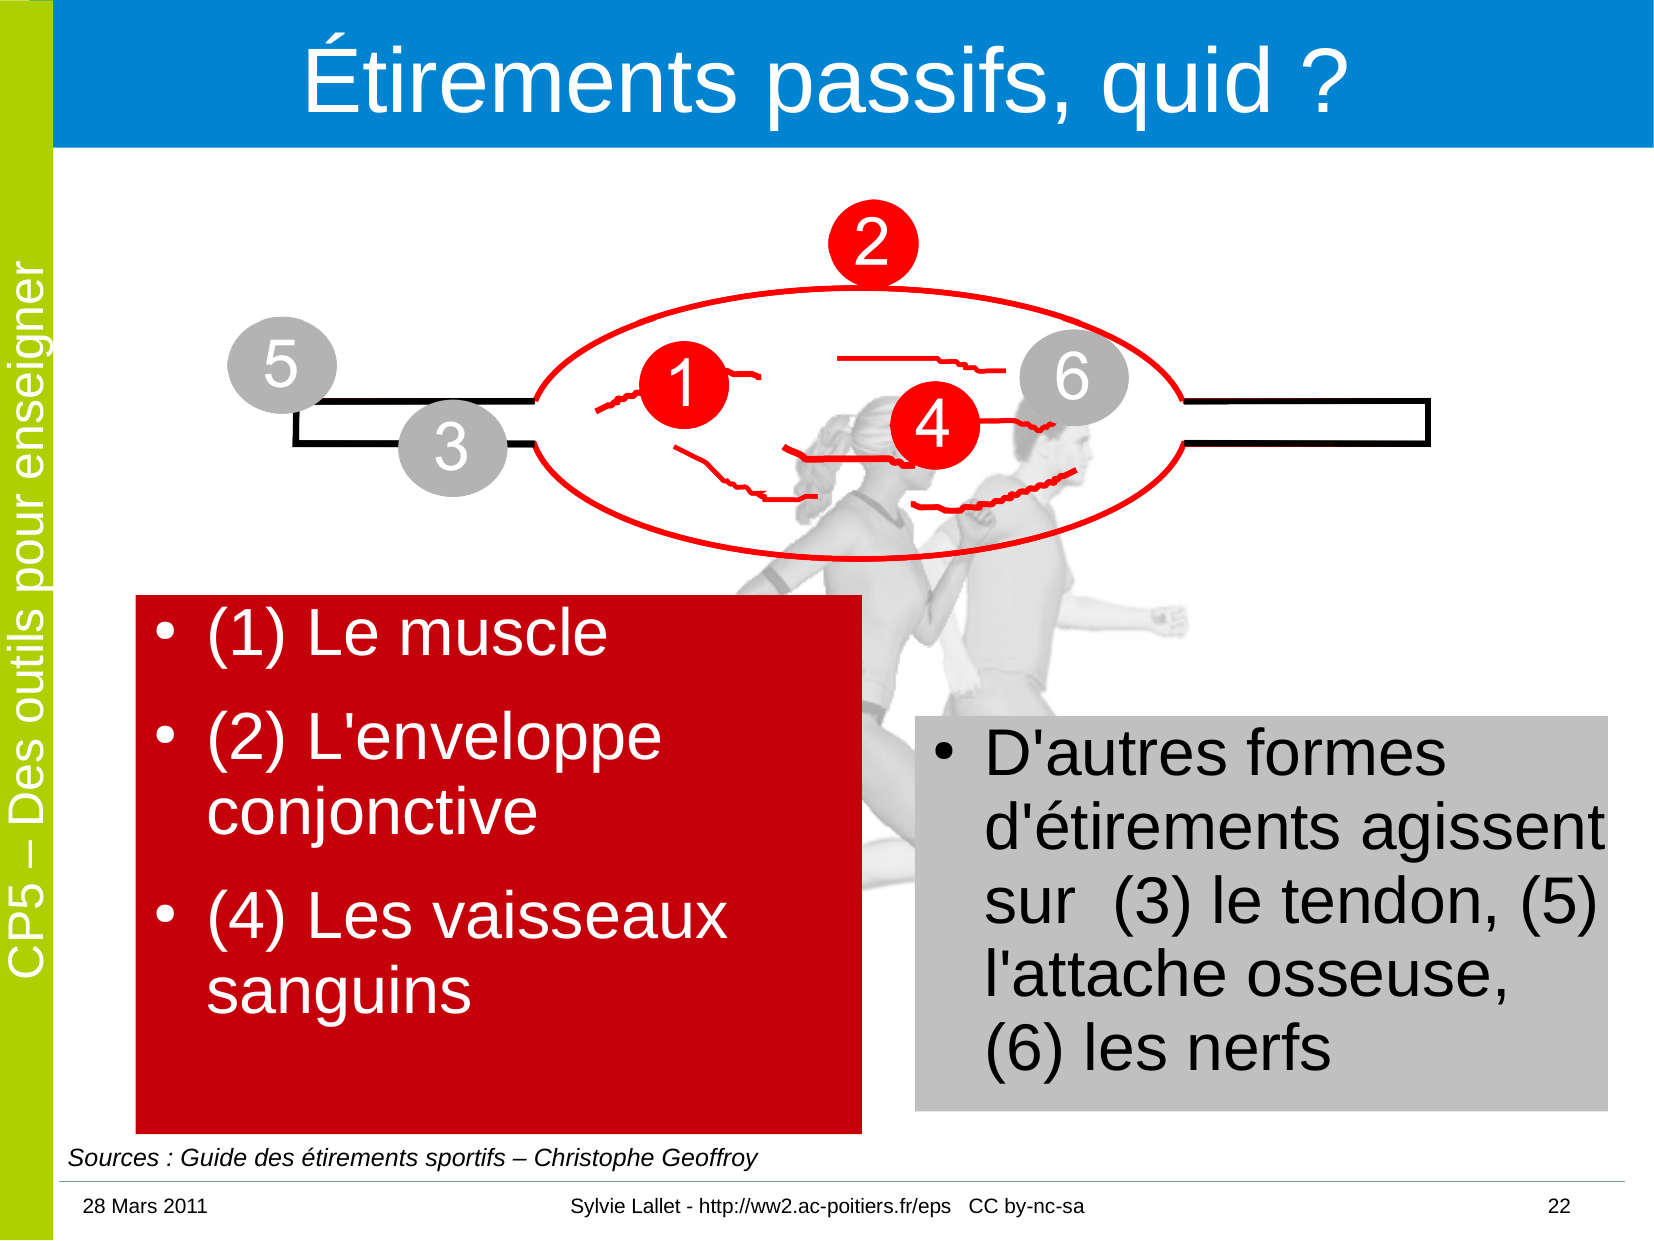

# Étirements passifs, quid ?
(1) Le muscle
(2) L'enveloppe conjonctive
(4) Les vaisseaux sanguins
D'autres formes d'étirements agissent sur (3) le tendon, (5) l'attache osseuse, (6) les nerfs
Sources : Guide des étirements sportifs – Christophe Geoffroy
28 Mars 2011
Sylvie Lallet - http://ww2.ac-poitiers.fr/eps CC by-nc-sa
22